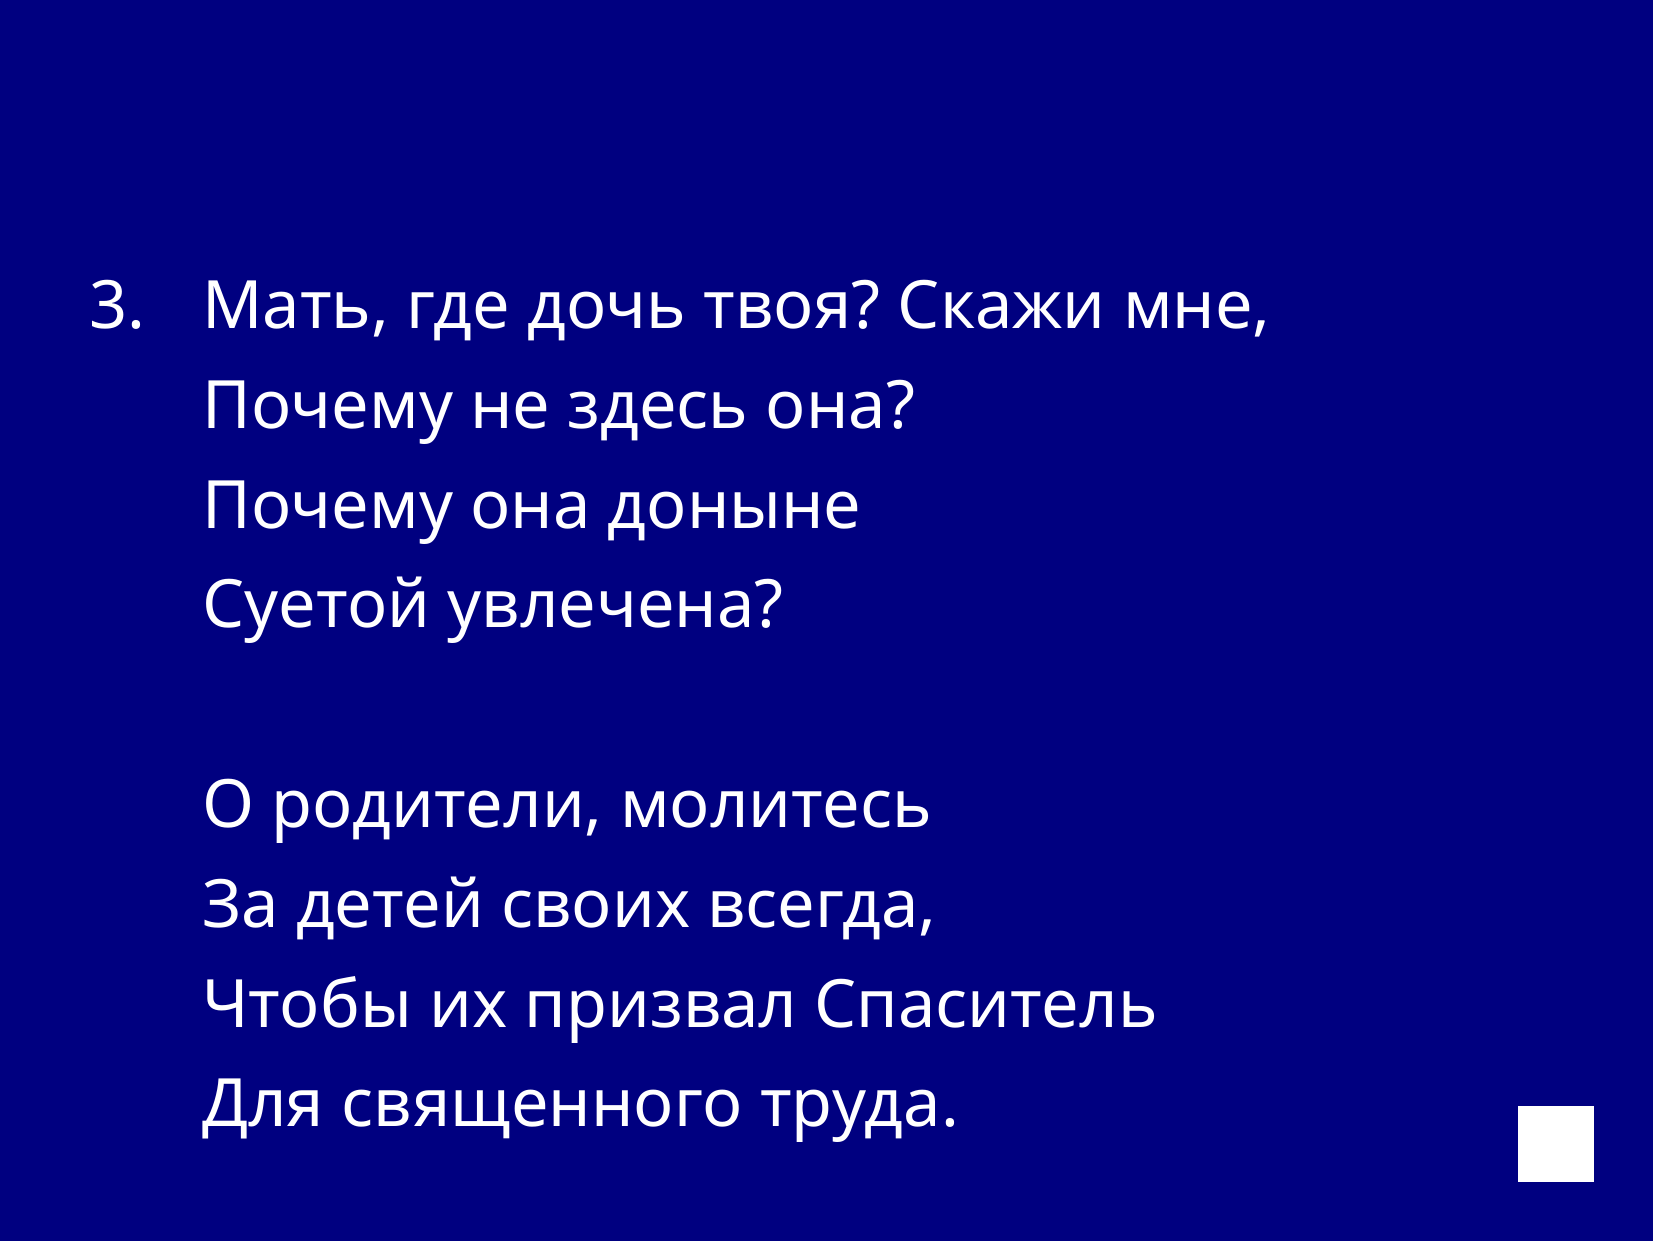

3.	Мать, где дочь твоя? Скажи мне,
	Почему не здесь она?
	Почему она доныне
	Суетой увлечена?
	О родители, молитесь
	За детей своих всегда,
	Чтобы их призвал Спаситель
	Для священного труда.